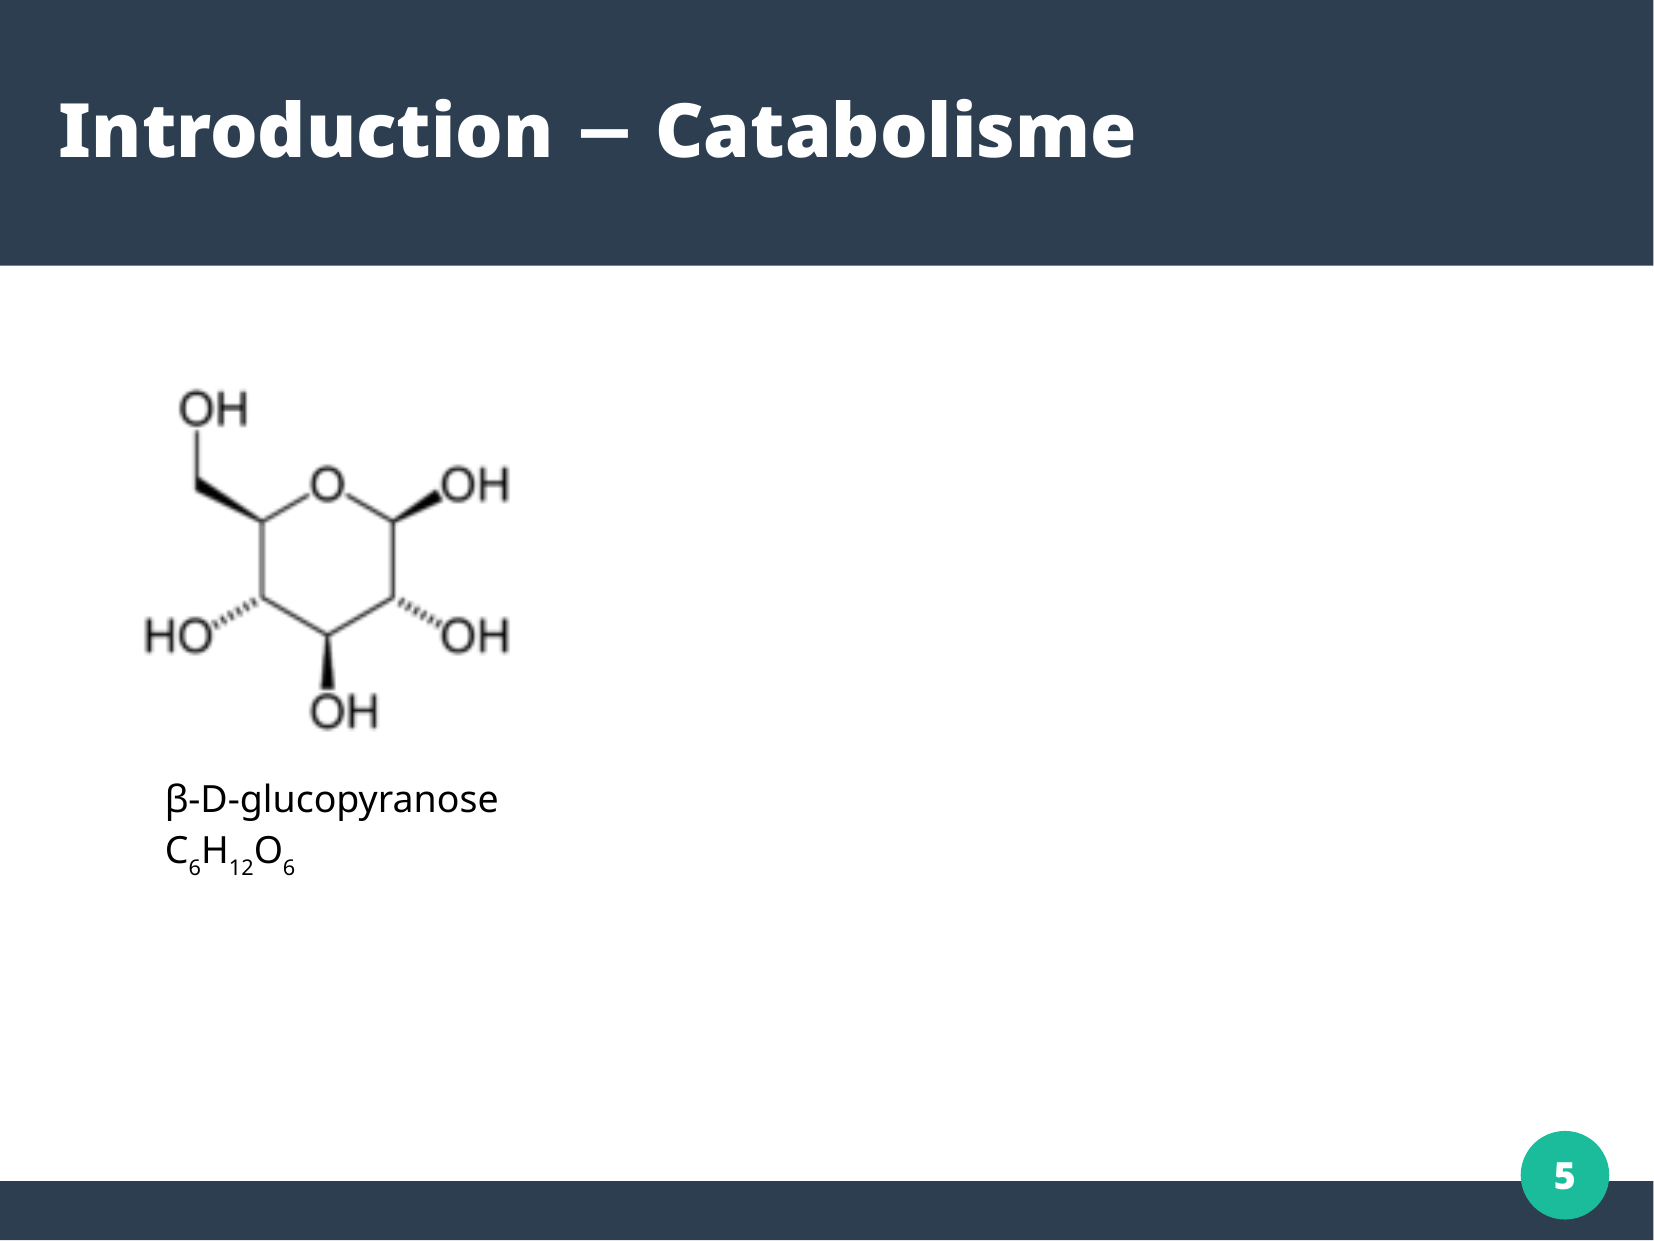

# Introduction − Catabolisme
β-D-glucopyranose
C6H12O6
5